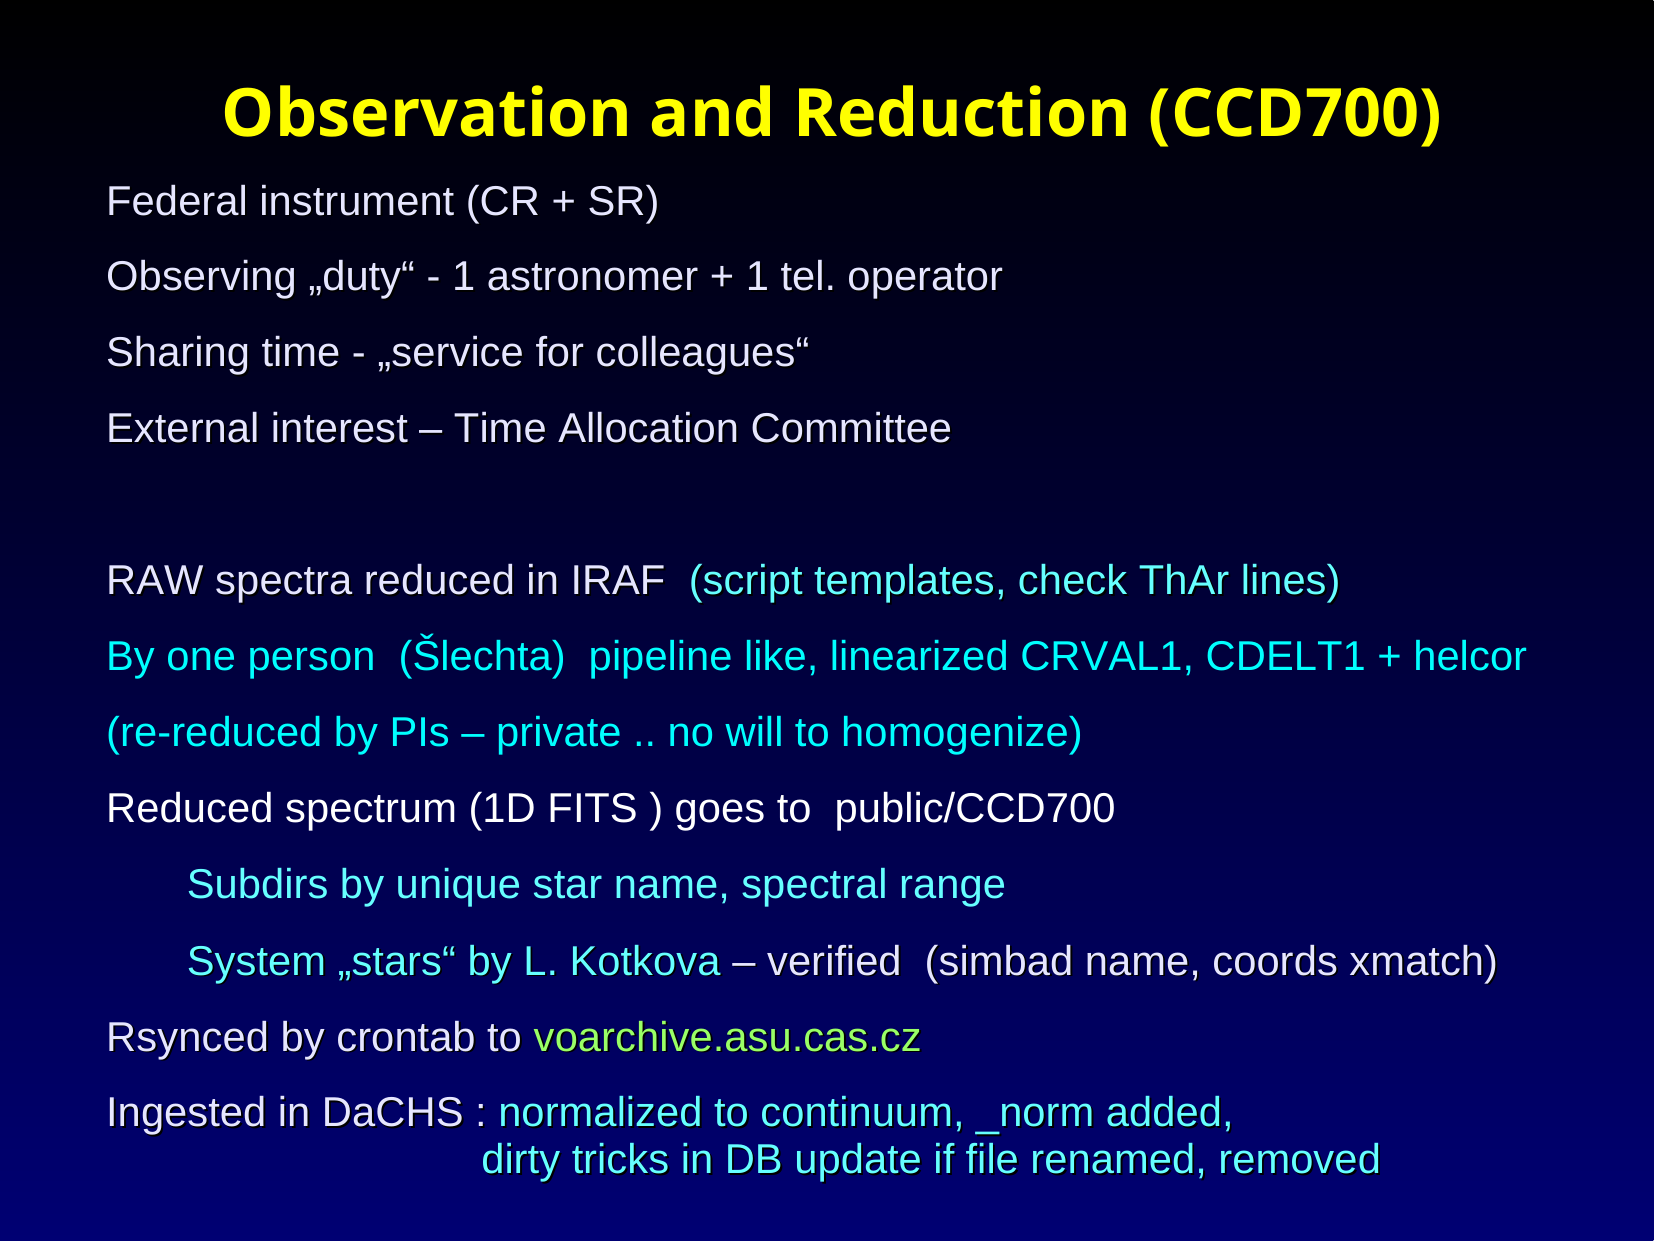

# Observation and Reduction (CCD700)
Federal instrument (CR + SR)
Observing „duty“ - 1 astronomer + 1 tel. operator
Sharing time - „service for colleagues“
External interest – Time Allocation Committee
RAW spectra reduced in IRAF (script templates, check ThAr lines)
By one person (Šlechta) pipeline like, linearized CRVAL1, CDELT1 + helcor
(re-reduced by PIs – private .. no will to homogenize)
Reduced spectrum (1D FITS ) goes to public/CCD700
 Subdirs by unique star name, spectral range
 System „stars“ by L. Kotkova – verified (simbad name, coords xmatch)
Rsynced by crontab to voarchive.asu.cas.cz
Ingested in DaCHS : normalized to continuum, _norm added,
 dirty tricks in DB update if file renamed, removed